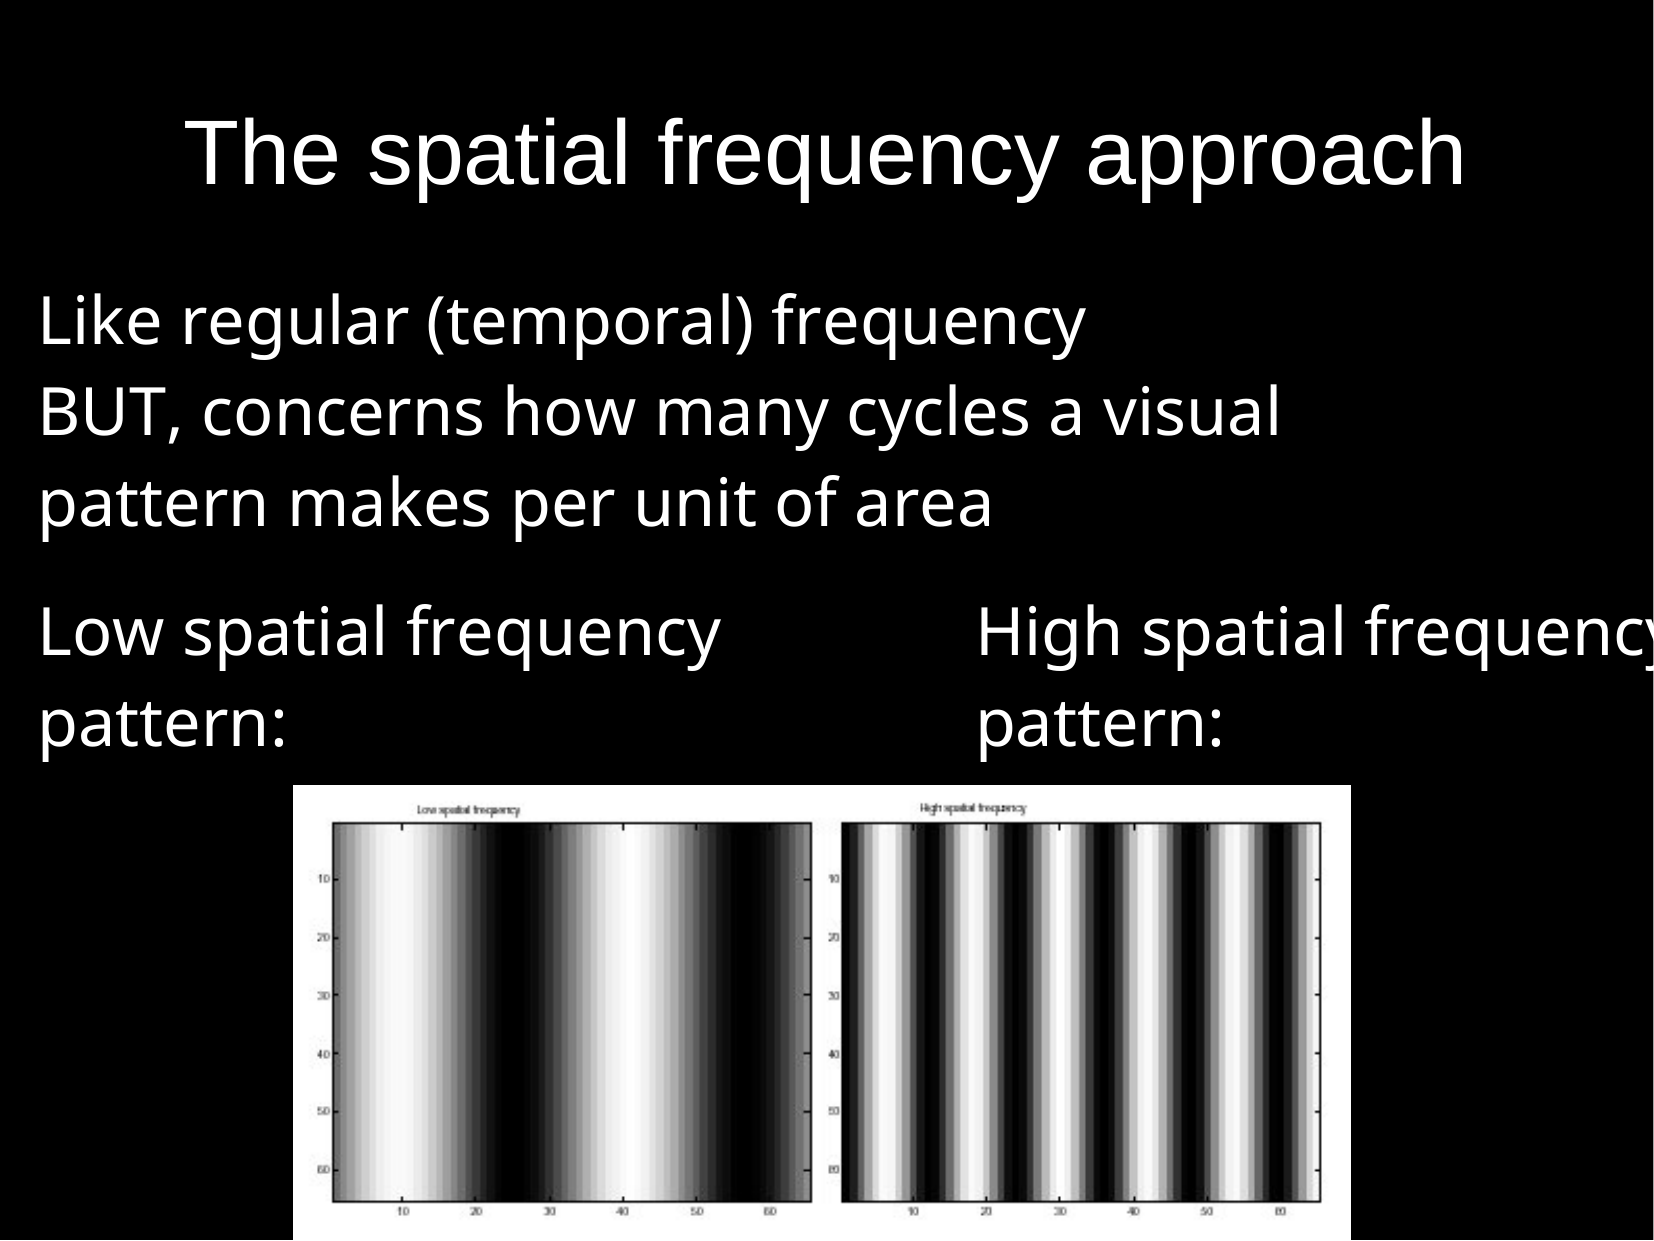

Like regular (temporal) frequency
BUT, concerns how many cycles a visual pattern makes per unit of area
# The spatial frequency approach
Low spatial frequency pattern:
High spatial frequency pattern: